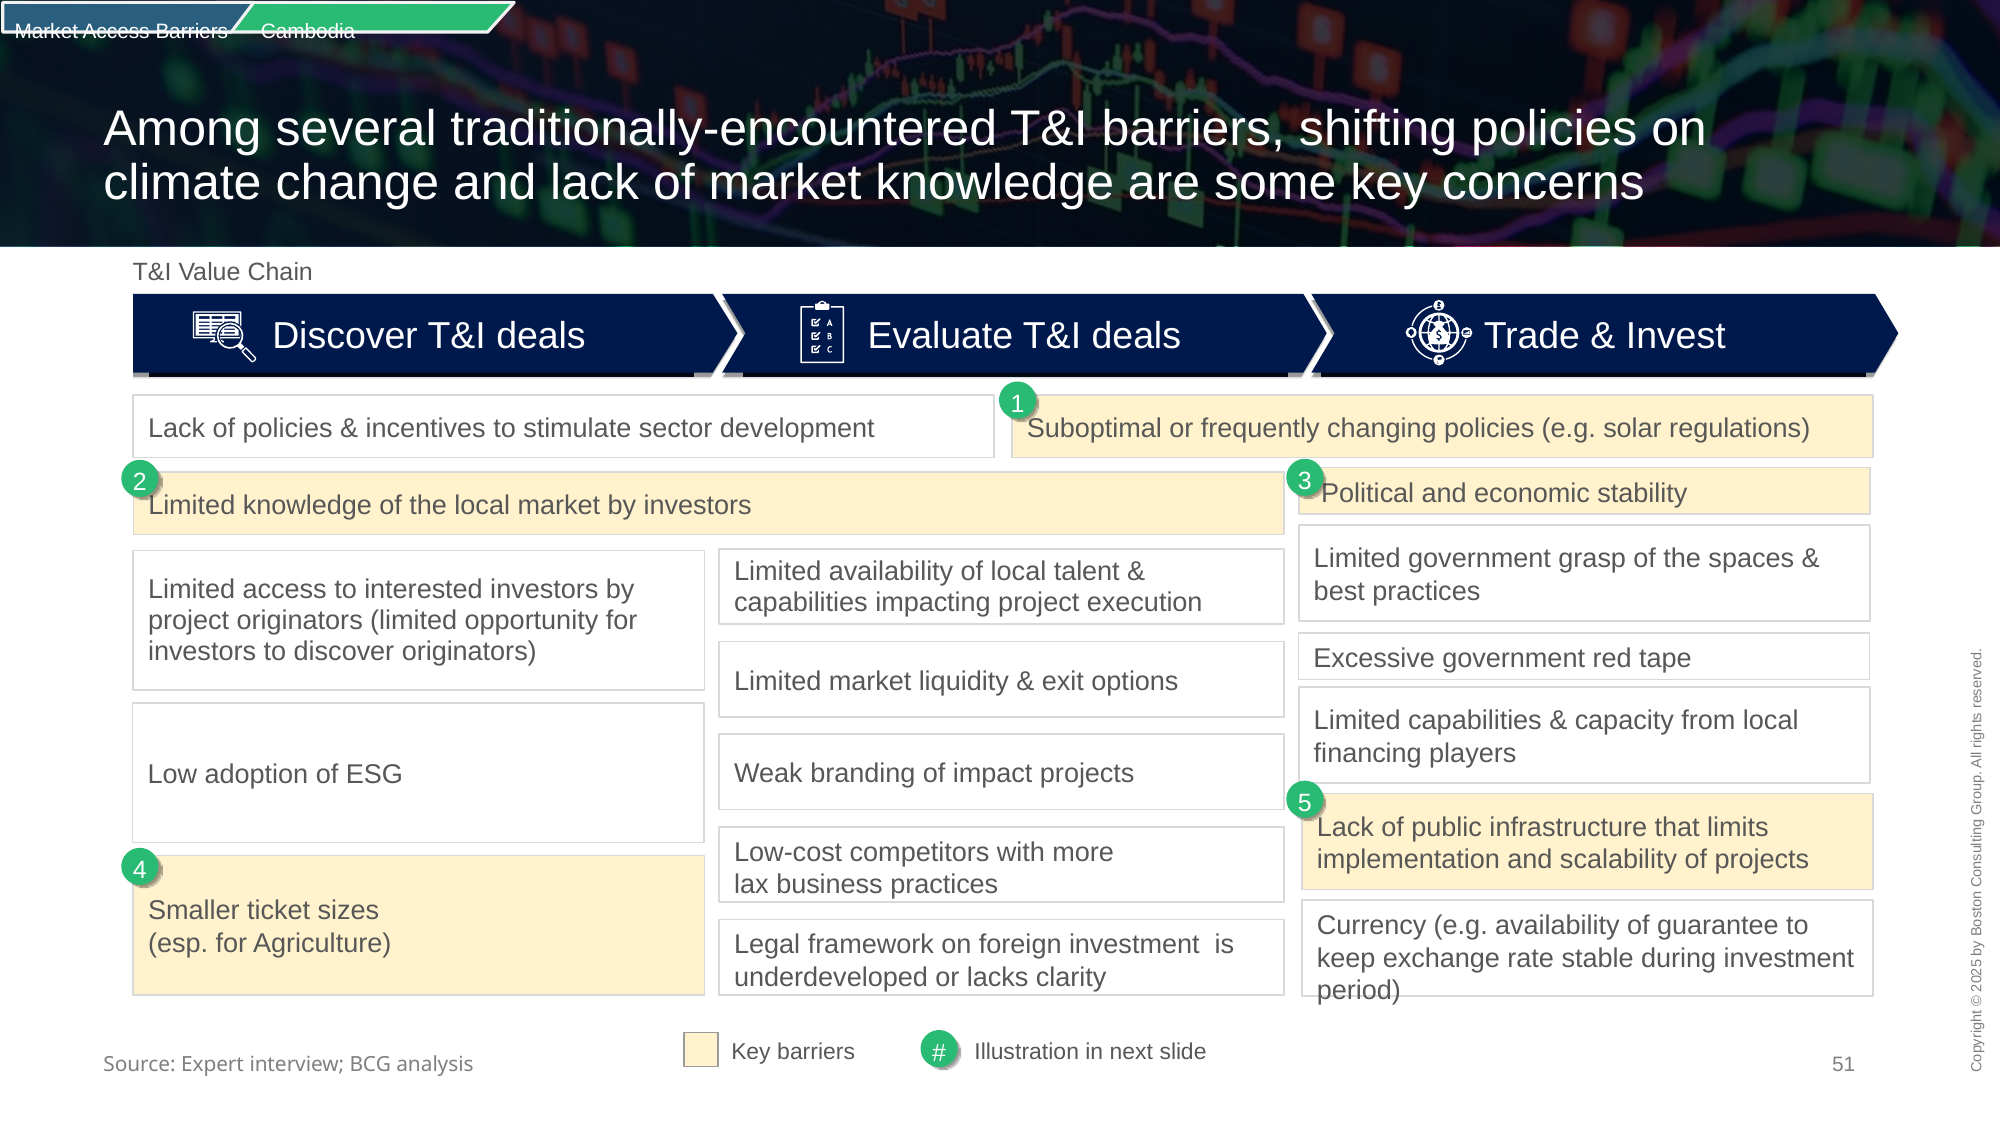

Market Access Barriers
Cambodia
Among several traditionally-encountered T&I barriers, shifting policies on climate change and lack of market knowledge are some key concerns
T&I Value Chain
Discover T&I deals
Evaluate T&I deals
Trade & Invest
1
Suboptimal or frequently changing policies (e.g. solar regulations)
Lack of policies & incentives to stimulate sector development
3
2
 Political and economic stability
Limited knowledge of the local market by investors
Limited government grasp of the spaces & best practices
Limited availability of local talent & capabilities impacting project execution
Limited access to interested investors by project originators (limited opportunity for investors to discover originators)
Excessive government red tape
Limited market liquidity & exit options
Limited capabilities & capacity from local financing players
Low adoption of ESG
Weak branding of impact projects
5
Lack of public infrastructure that limits implementation and scalability of projects
Low-cost competitors with more
lax business practices
4
Smaller ticket sizes
(esp. for Agriculture)
Currency (e.g. availability of guarantee to keep exchange rate stable during investment period)
Legal framework on foreign investment is underdeveloped or lacks clarity
#
Key barriers
Illustration in next slide
Source: Expert interview; BCG analysis